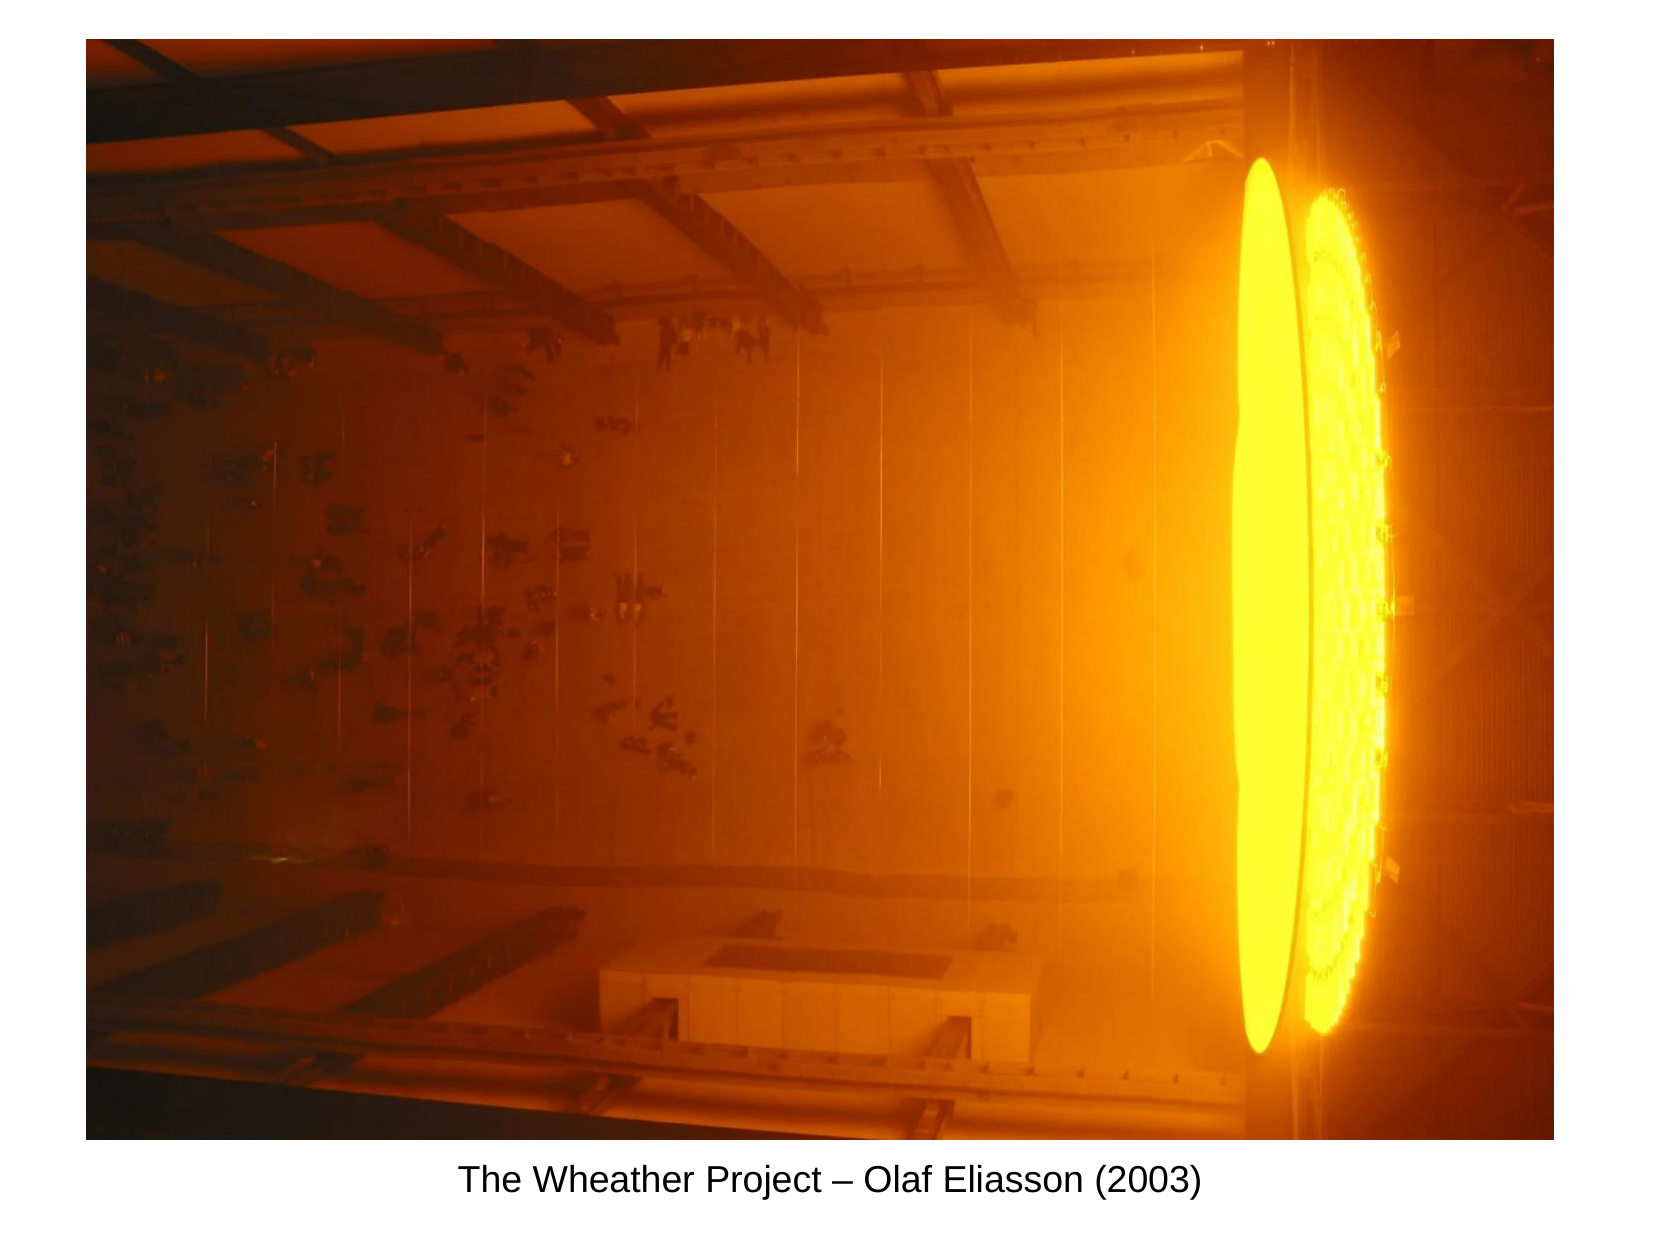

The Wheather Project – Olaf Eliasson (2003)